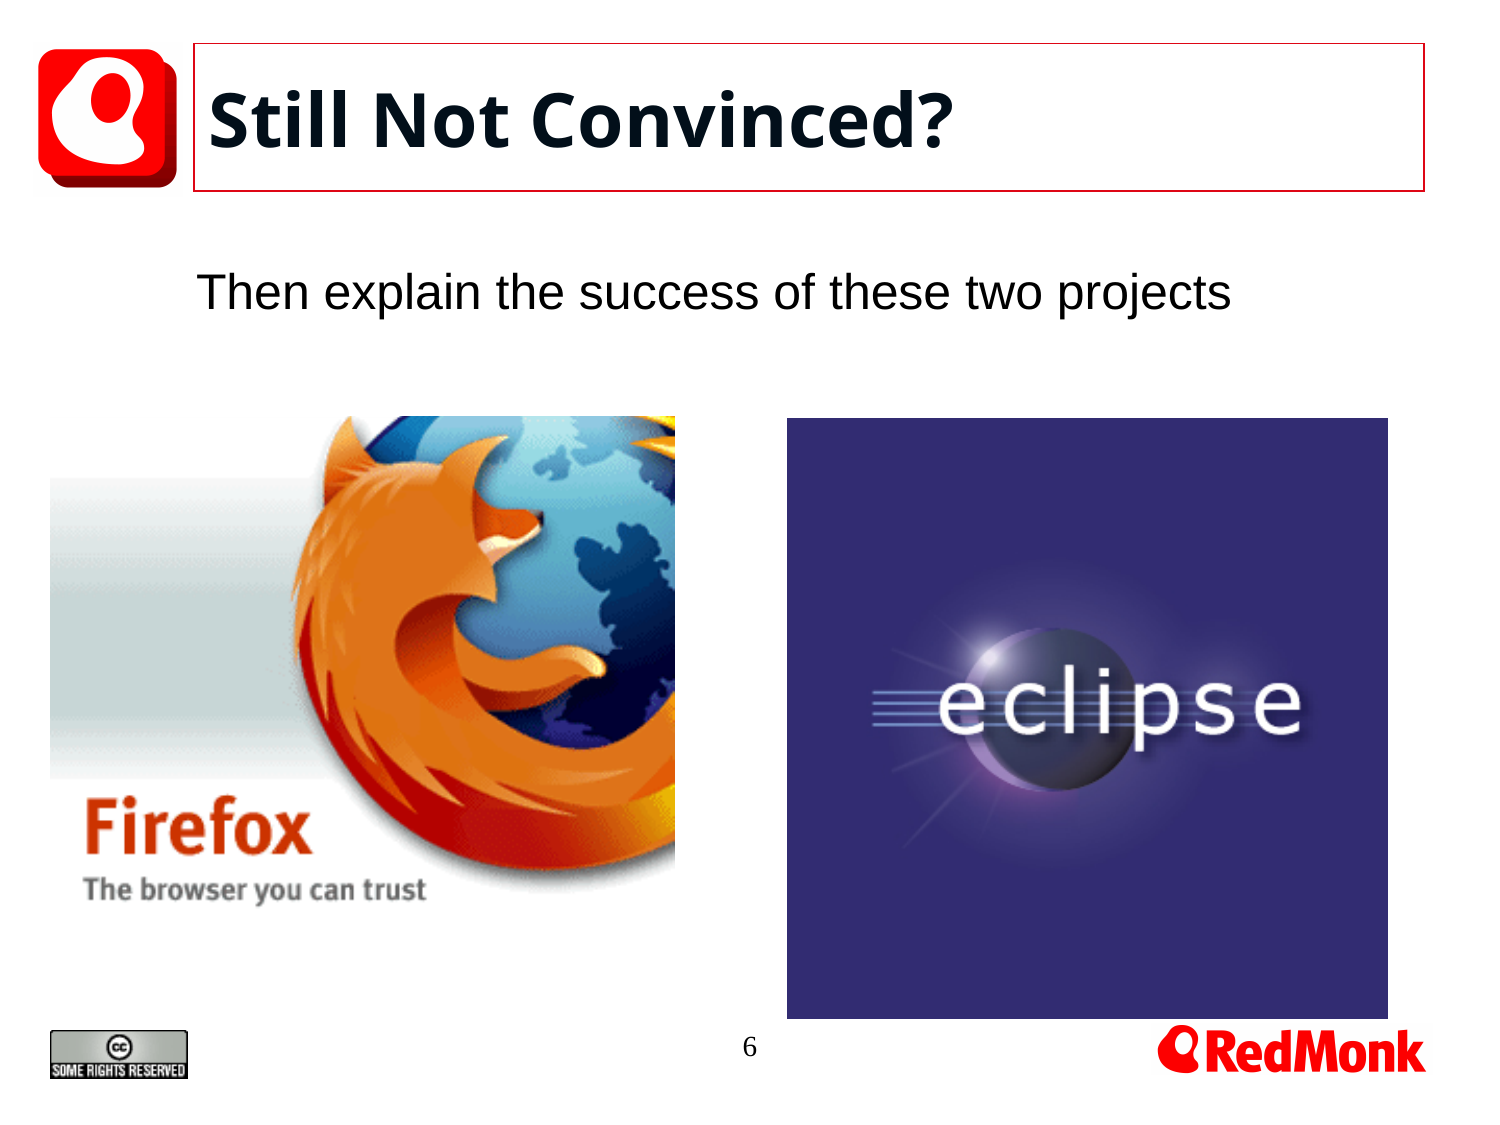

# Still Not Convinced?
Then explain the success of these two projects